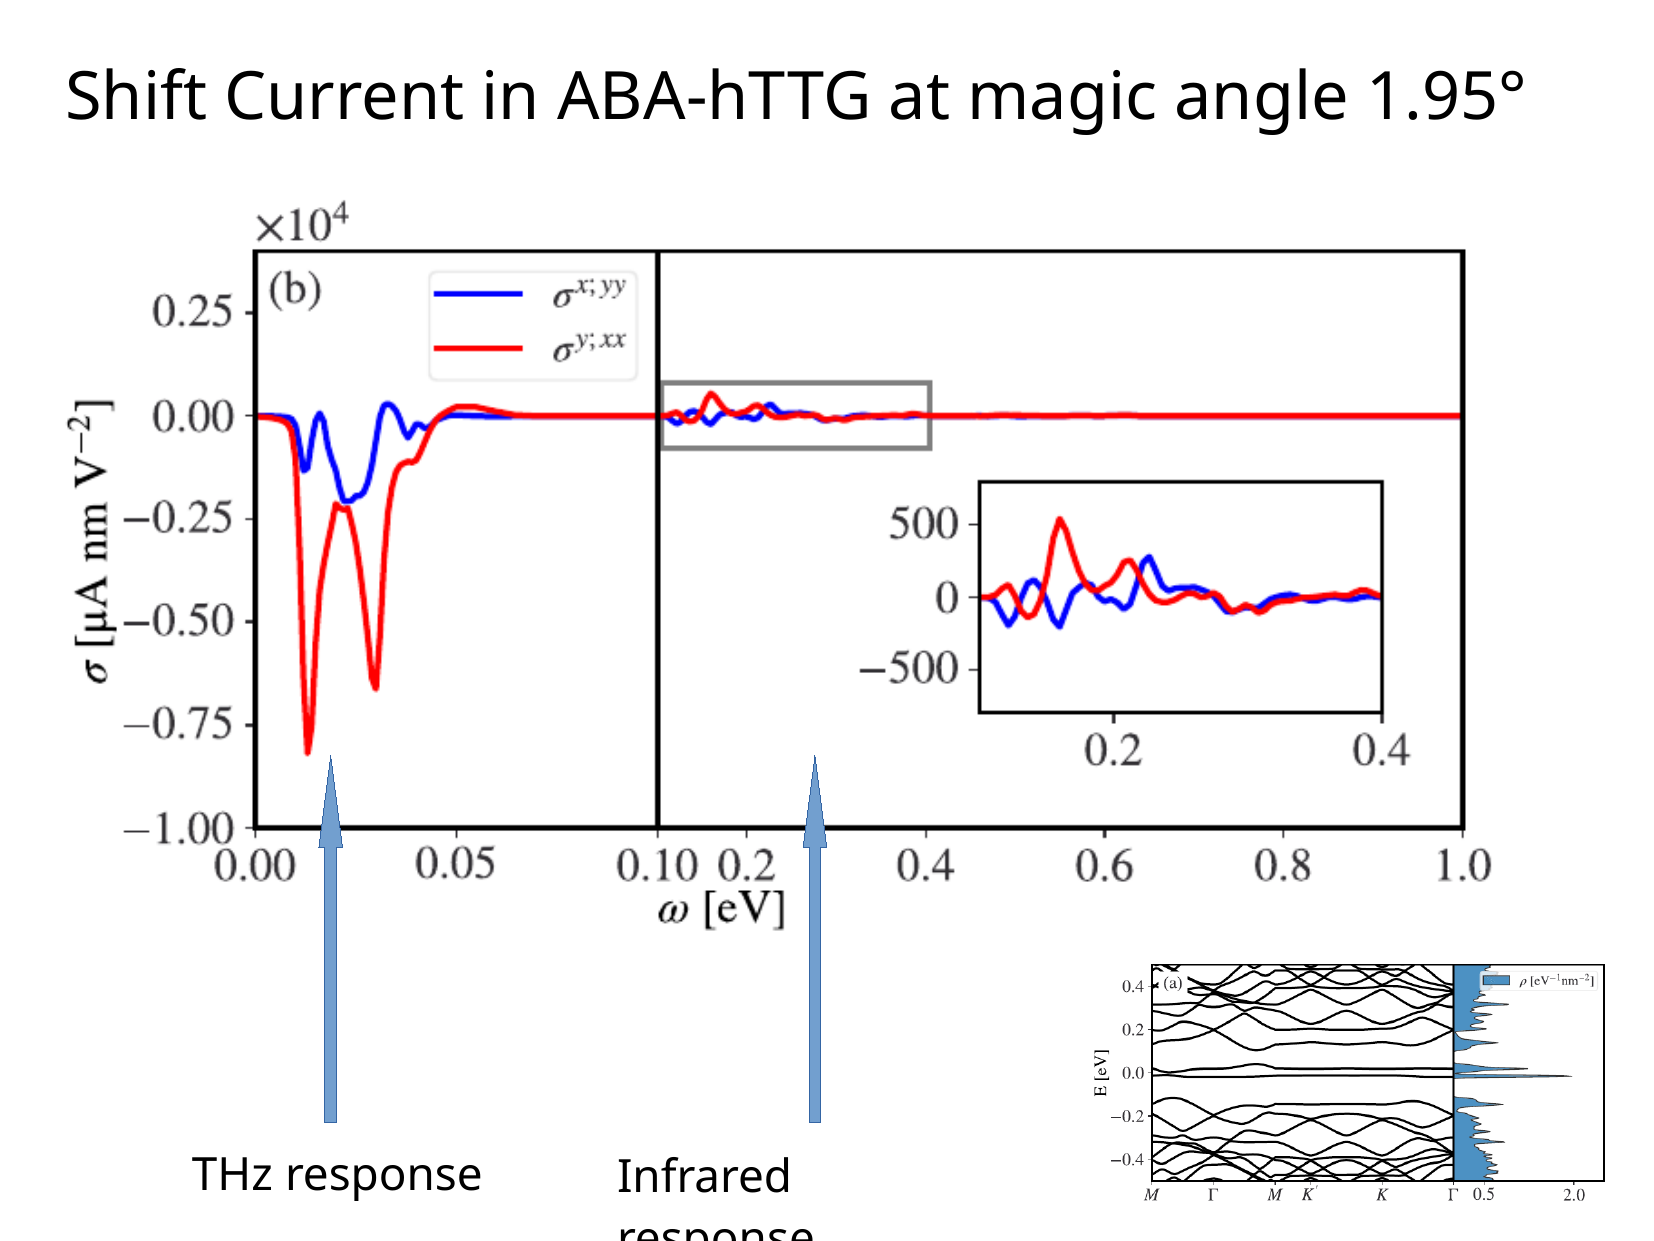

# Shift Current in ABA-hTTG at magic angle 1.95°
THz response
Infrared response